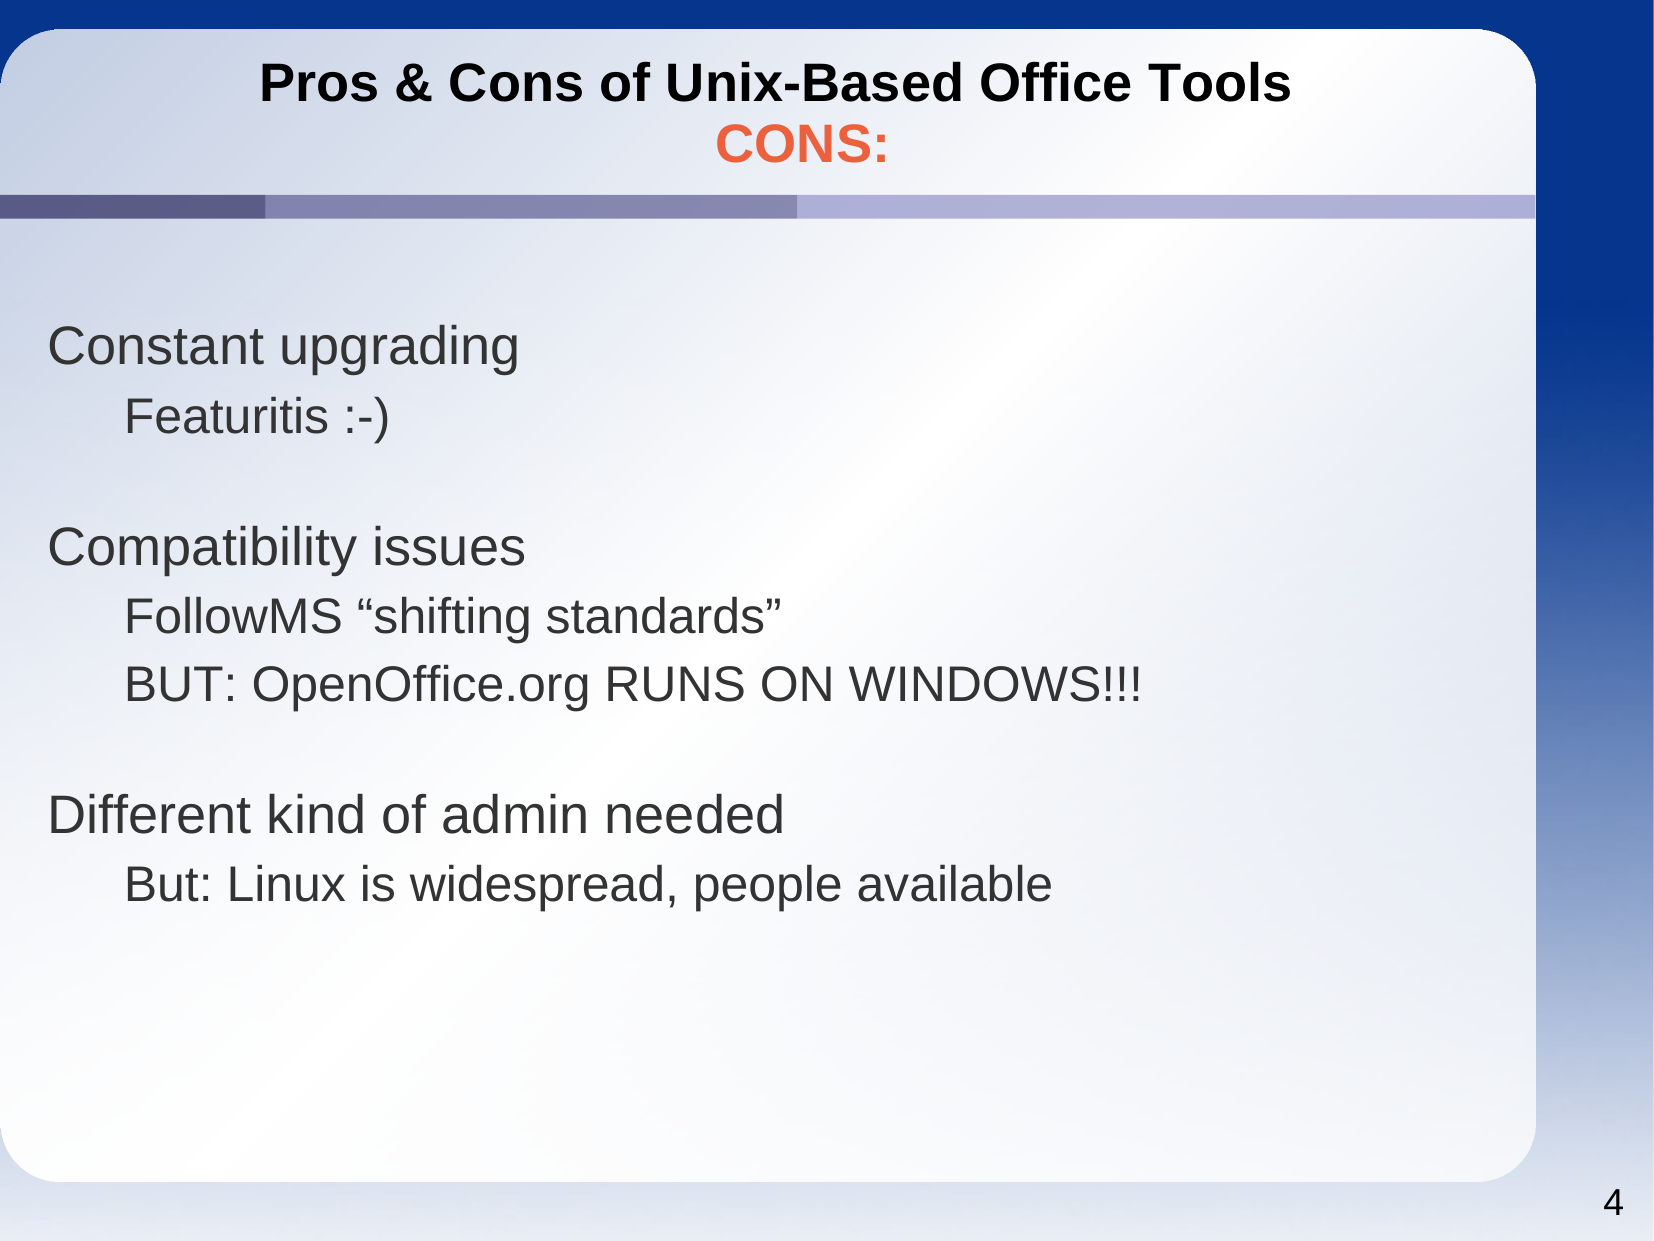

# Pros & Cons of Unix-Based Office Tools CONS:
Constant upgrading
Featuritis :-)
Compatibility issues
FollowMS “shifting standards”
BUT: OpenOffice.org RUNS ON WINDOWS!!!
Different kind of admin needed
But: Linux is widespread, people available
4